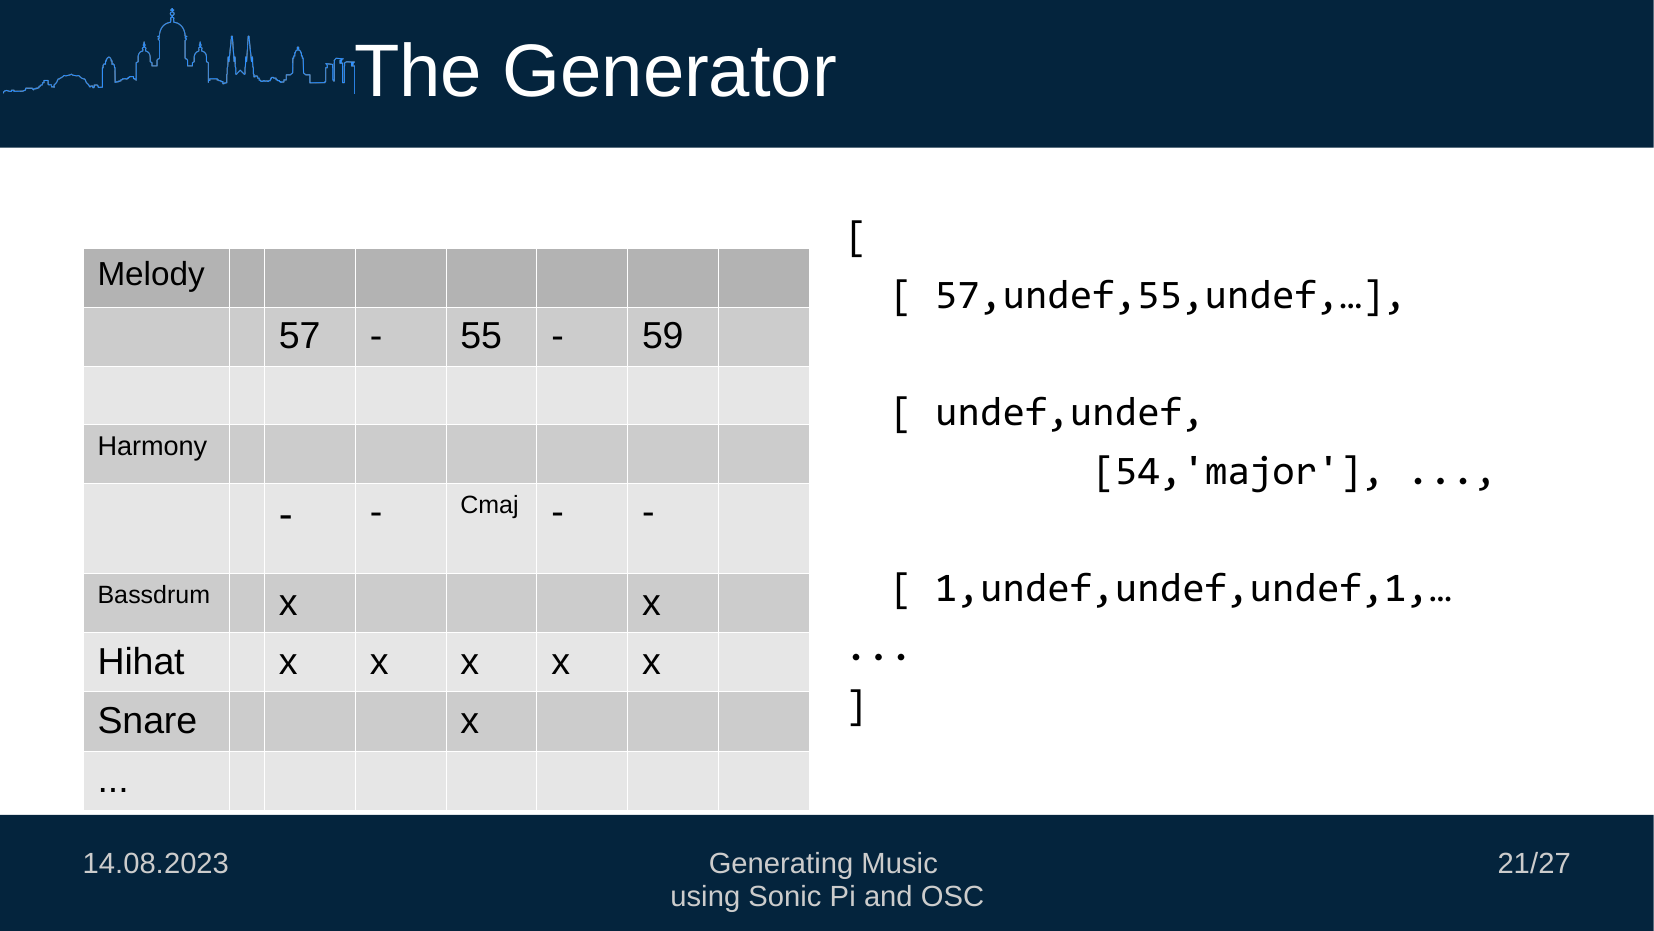

# The Generator
[
 [ 57,undef,55,undef,…],
 [ undef,undef,
 [54,'major'], ...,
 [ 1,undef,undef,undef,1,…
...
]
| Melody | | | | | | | |
| --- | --- | --- | --- | --- | --- | --- | --- |
| | | 57 | - | 55 | - | 59 | |
| | | | | | | | |
| Harmony | | | | | | | |
| | | - | - | Cmaj | - | - | |
| Bassdrum | | x | | | | x | |
| Hihat | | x | x | x | x | x | |
| Snare | | | | x | | | |
| ... | | | | | | | |
08. März 2019
21